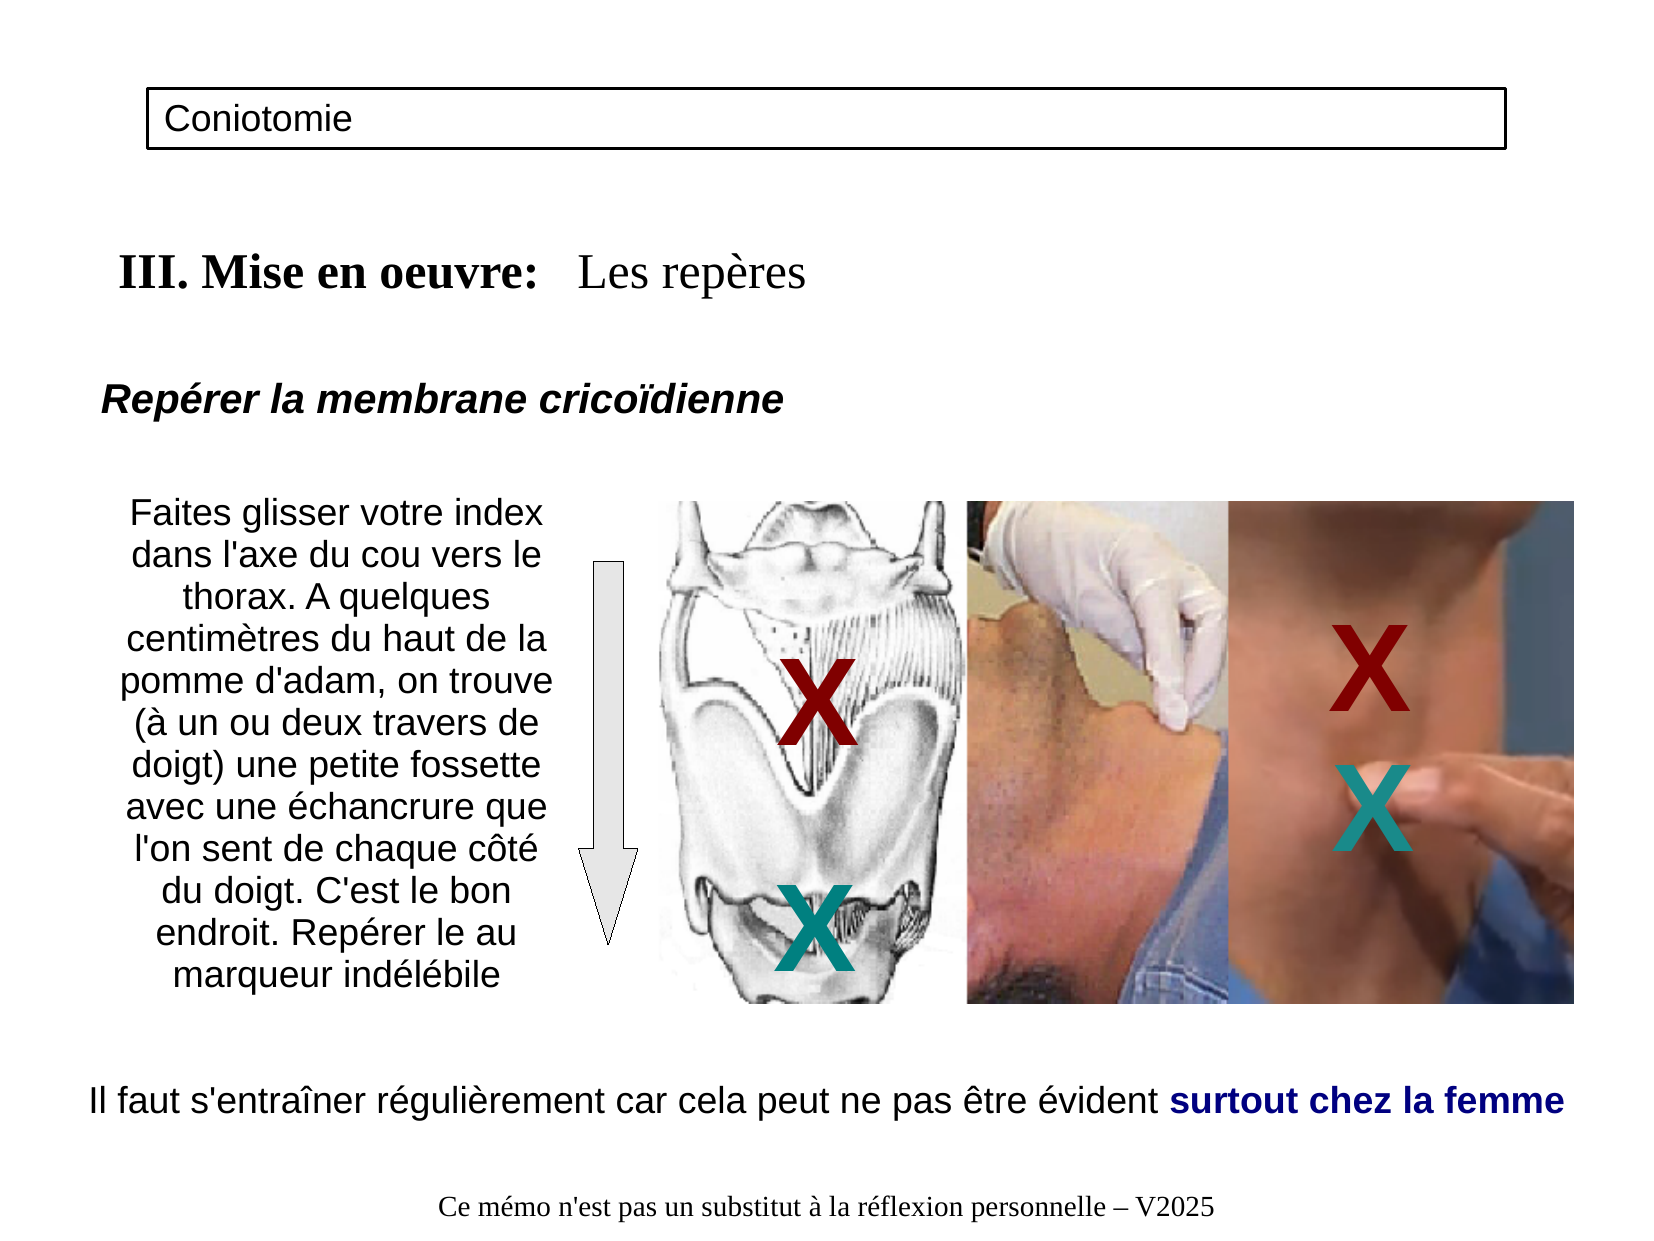

Coniotomie
III. Mise en oeuvre: Les repères
Repérer la membrane cricoïdienne
Faites glisser votre index dans l'axe du cou vers le thorax. A quelques centimètres du haut de la pomme d'adam, on trouve (à un ou deux travers de doigt) une petite fossette avec une échancrure que l'on sent de chaque côté du doigt. C'est le bon endroit. Repérer le au marqueur indélébile
X
X
X
X
Il faut s'entraîner régulièrement car cela peut ne pas être évident surtout chez la femme
Ce mémo n'est pas un substitut à la réflexion personnelle – V2025